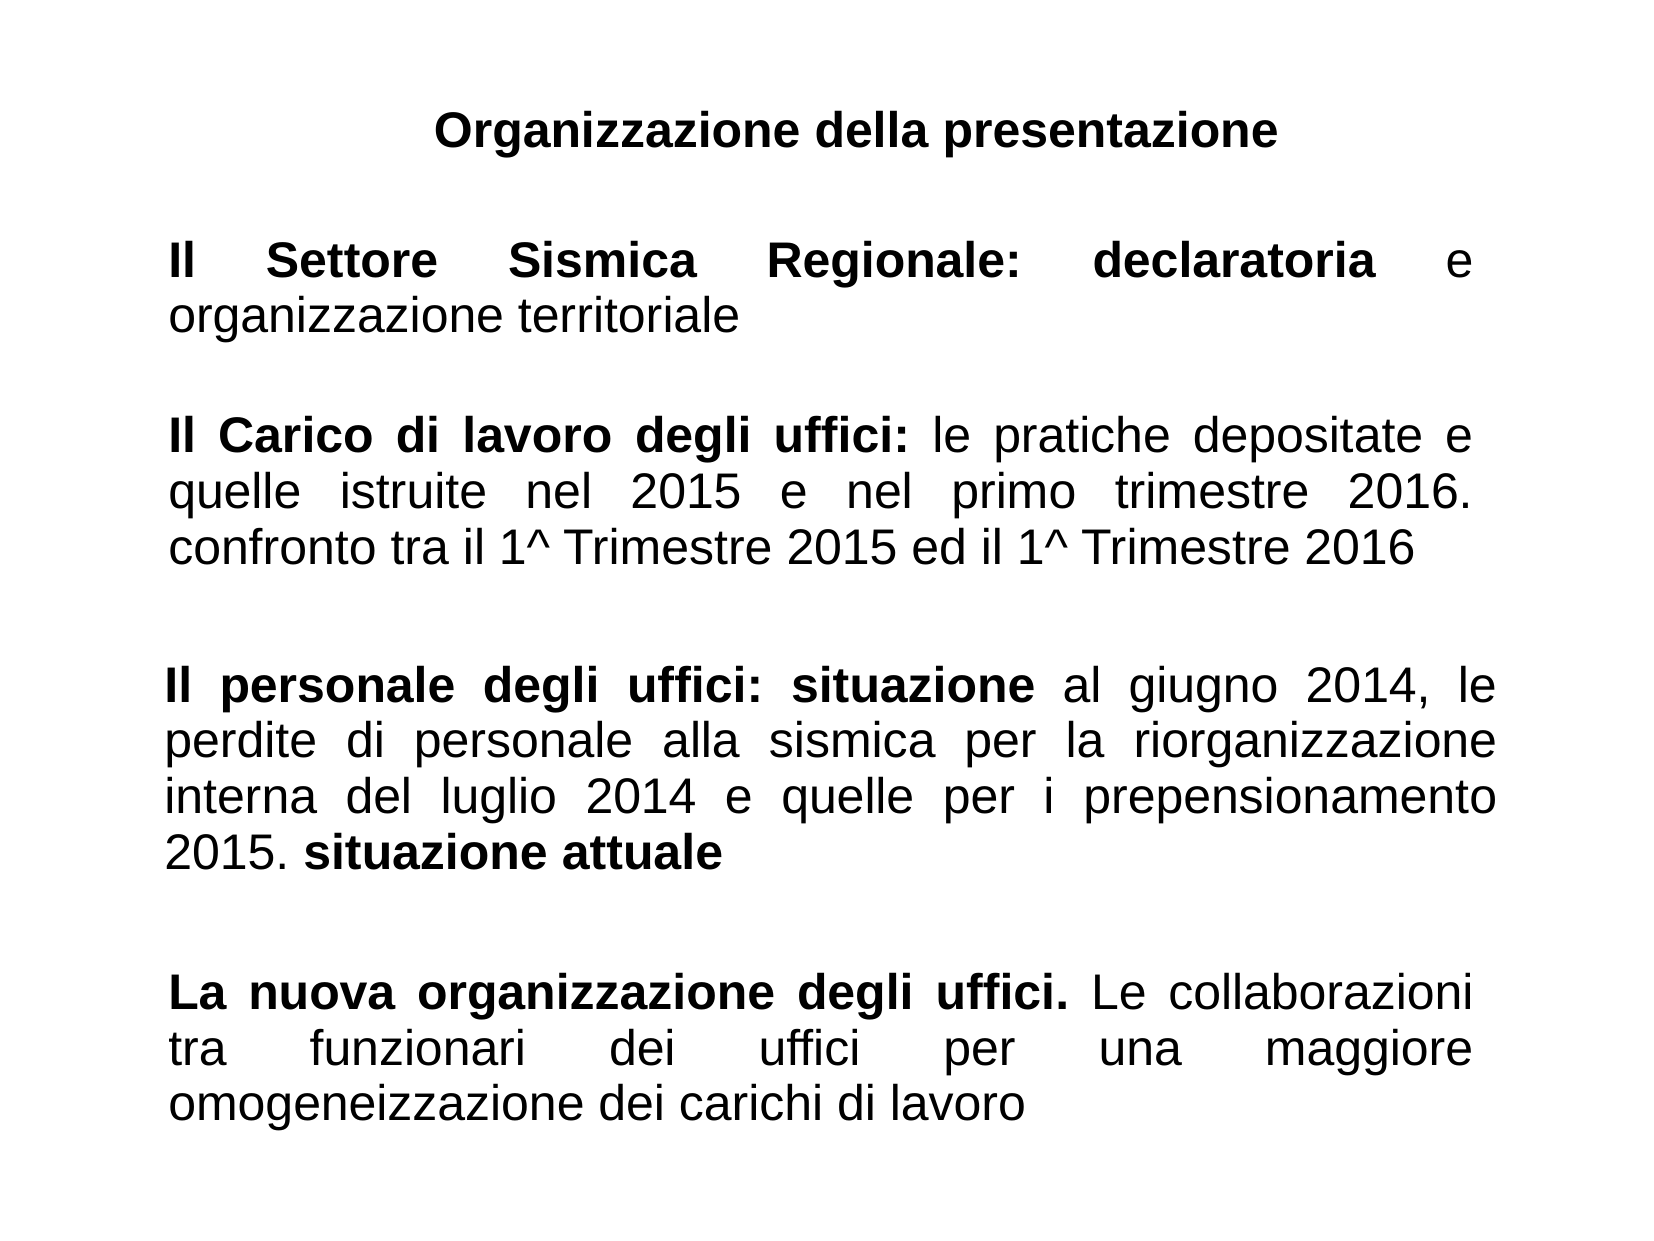

Organizzazione della presentazione
Il Settore Sismica Regionale: declaratoria e organizzazione territoriale
Il Carico di lavoro degli uffici: le pratiche depositate e quelle istruite nel 2015 e nel primo trimestre 2016. confronto tra il 1^ Trimestre 2015 ed il 1^ Trimestre 2016
Il personale degli uffici: situazione al giugno 2014, le perdite di personale alla sismica per la riorganizzazione interna del luglio 2014 e quelle per i prepensionamento 2015. situazione attuale
La nuova organizzazione degli uffici. Le collaborazioni tra funzionari dei uffici per una maggiore omogeneizzazione dei carichi di lavoro